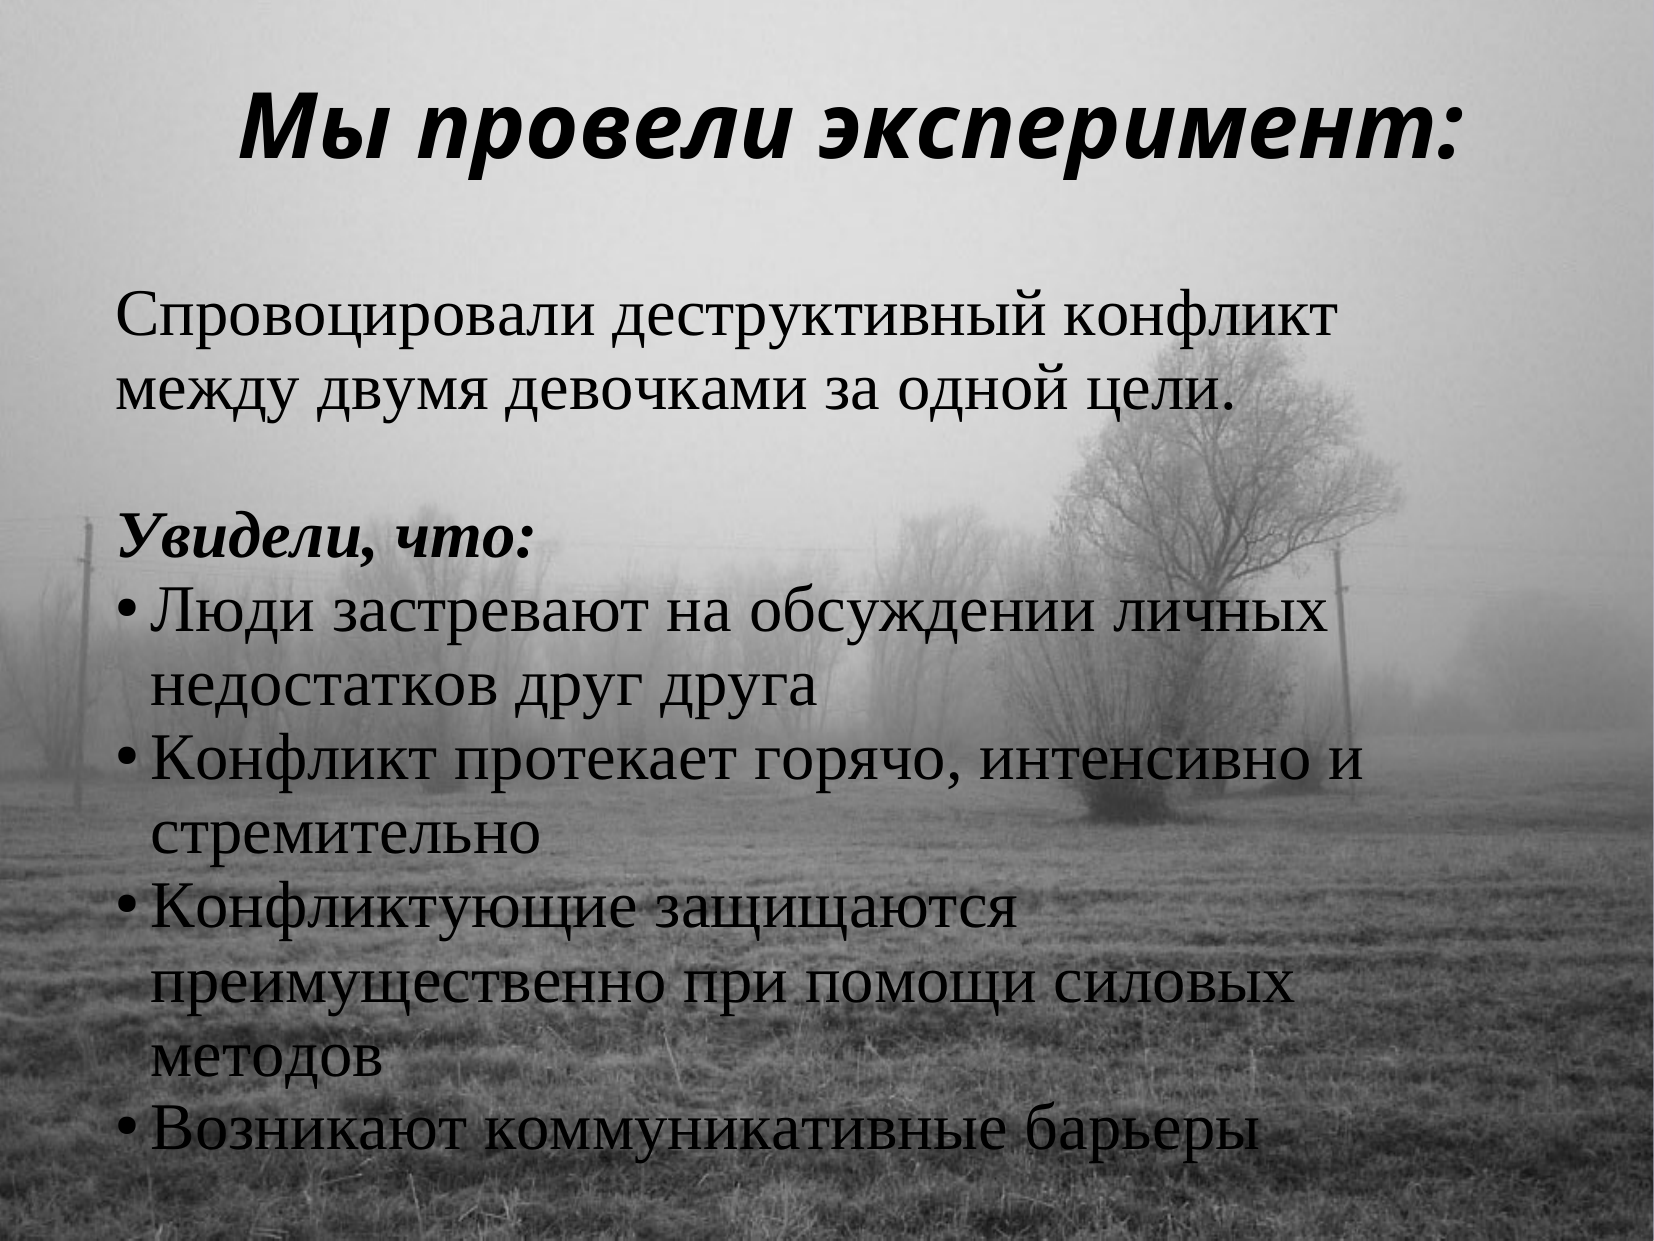

Мы провели эксперимент:
# Спровоцировали деструктивный конфликт между двумя девочками за одной цели.
Увидели, что:
Люди застревают на обсуждении личных недостатков друг друга
Конфликт протекает горячо, интенсивно и стремительно
Конфликтующие защищаются преимущественно при помощи силовых методов
Возникают коммуникативные барьеры